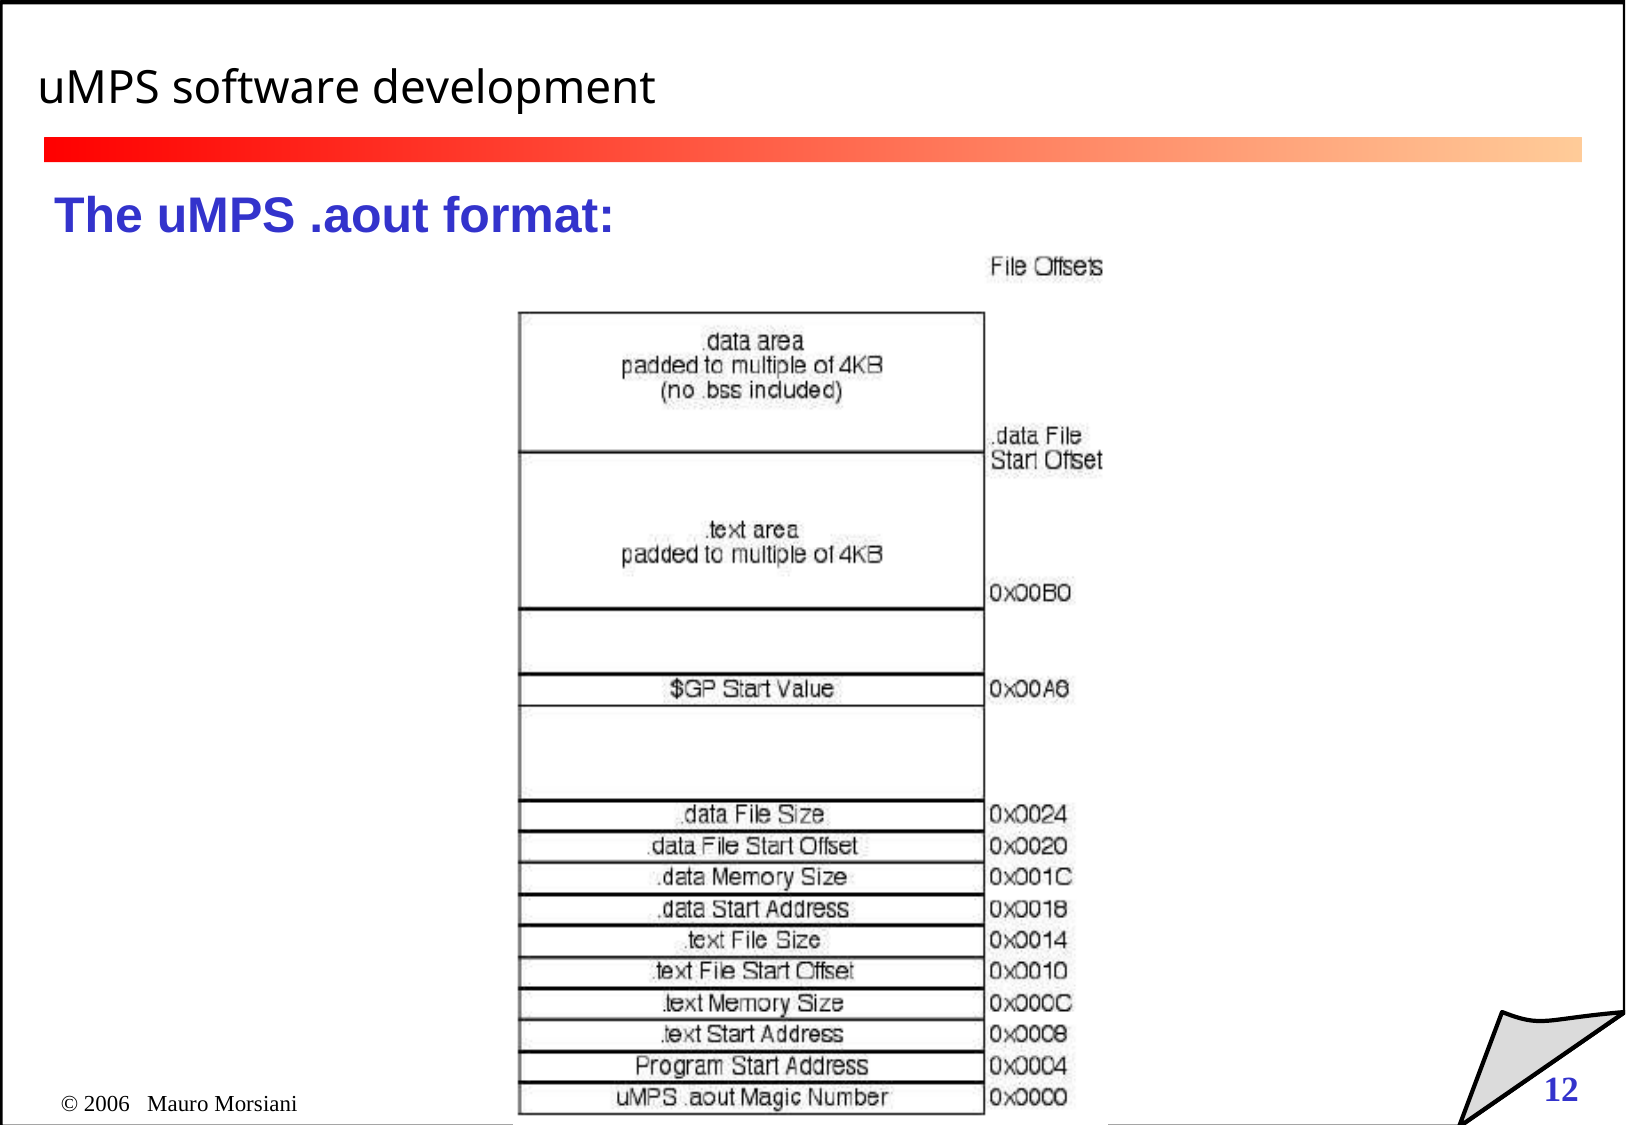

# uMPS software development
The uMPS .aout format: